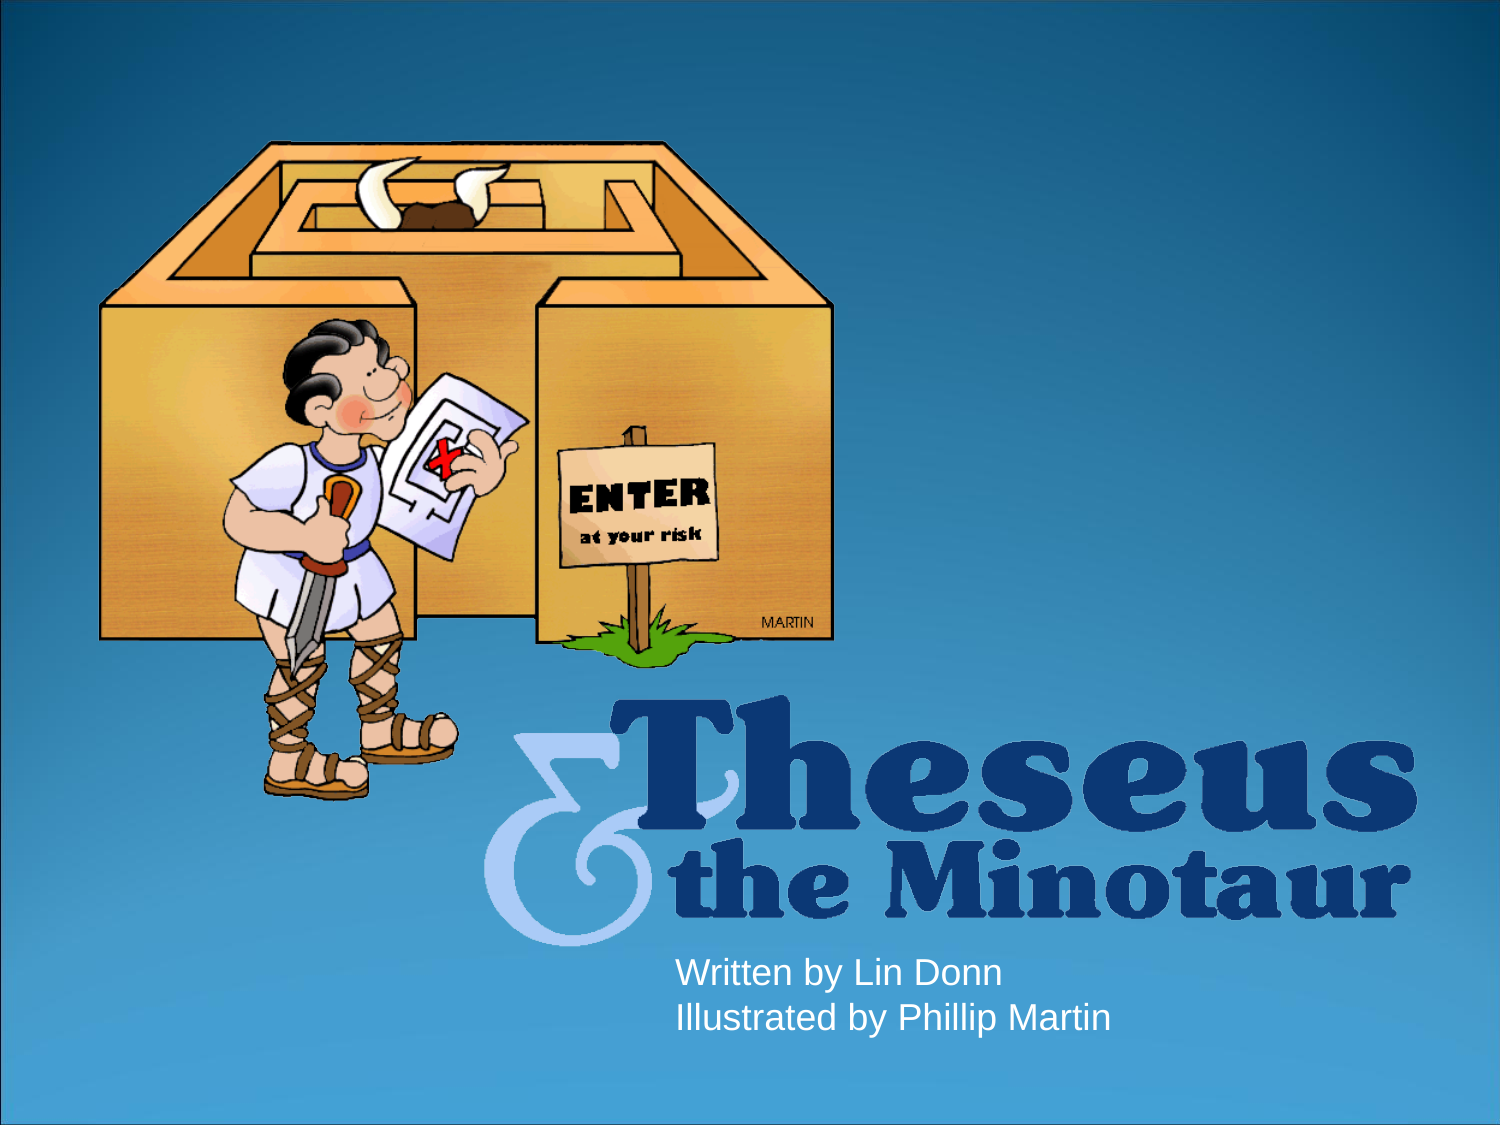

Written by Lin Donn
Illustrated by Phillip Martin